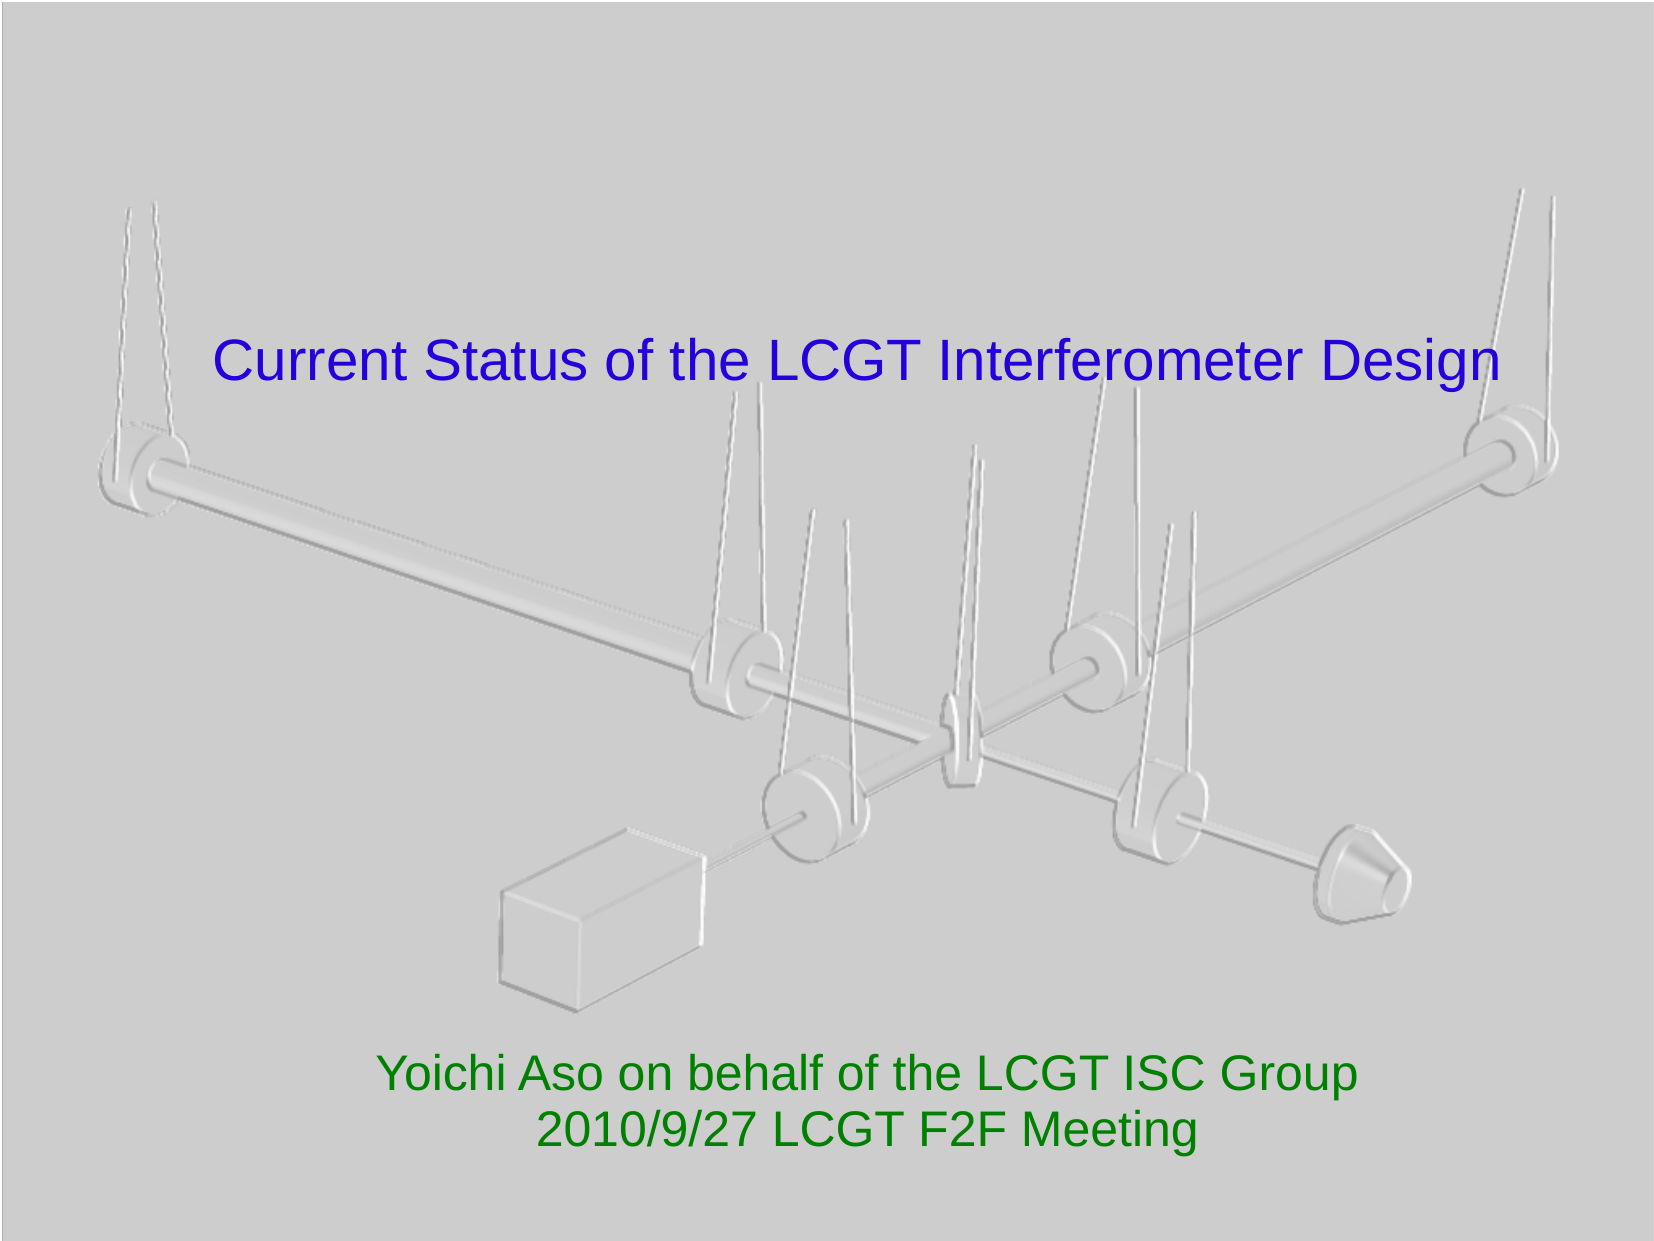

Current Status of the LCGT Interferometer Design
Yoichi Aso on behalf of the LCGT ISC Group
2010/9/27 LCGT F2F Meeting